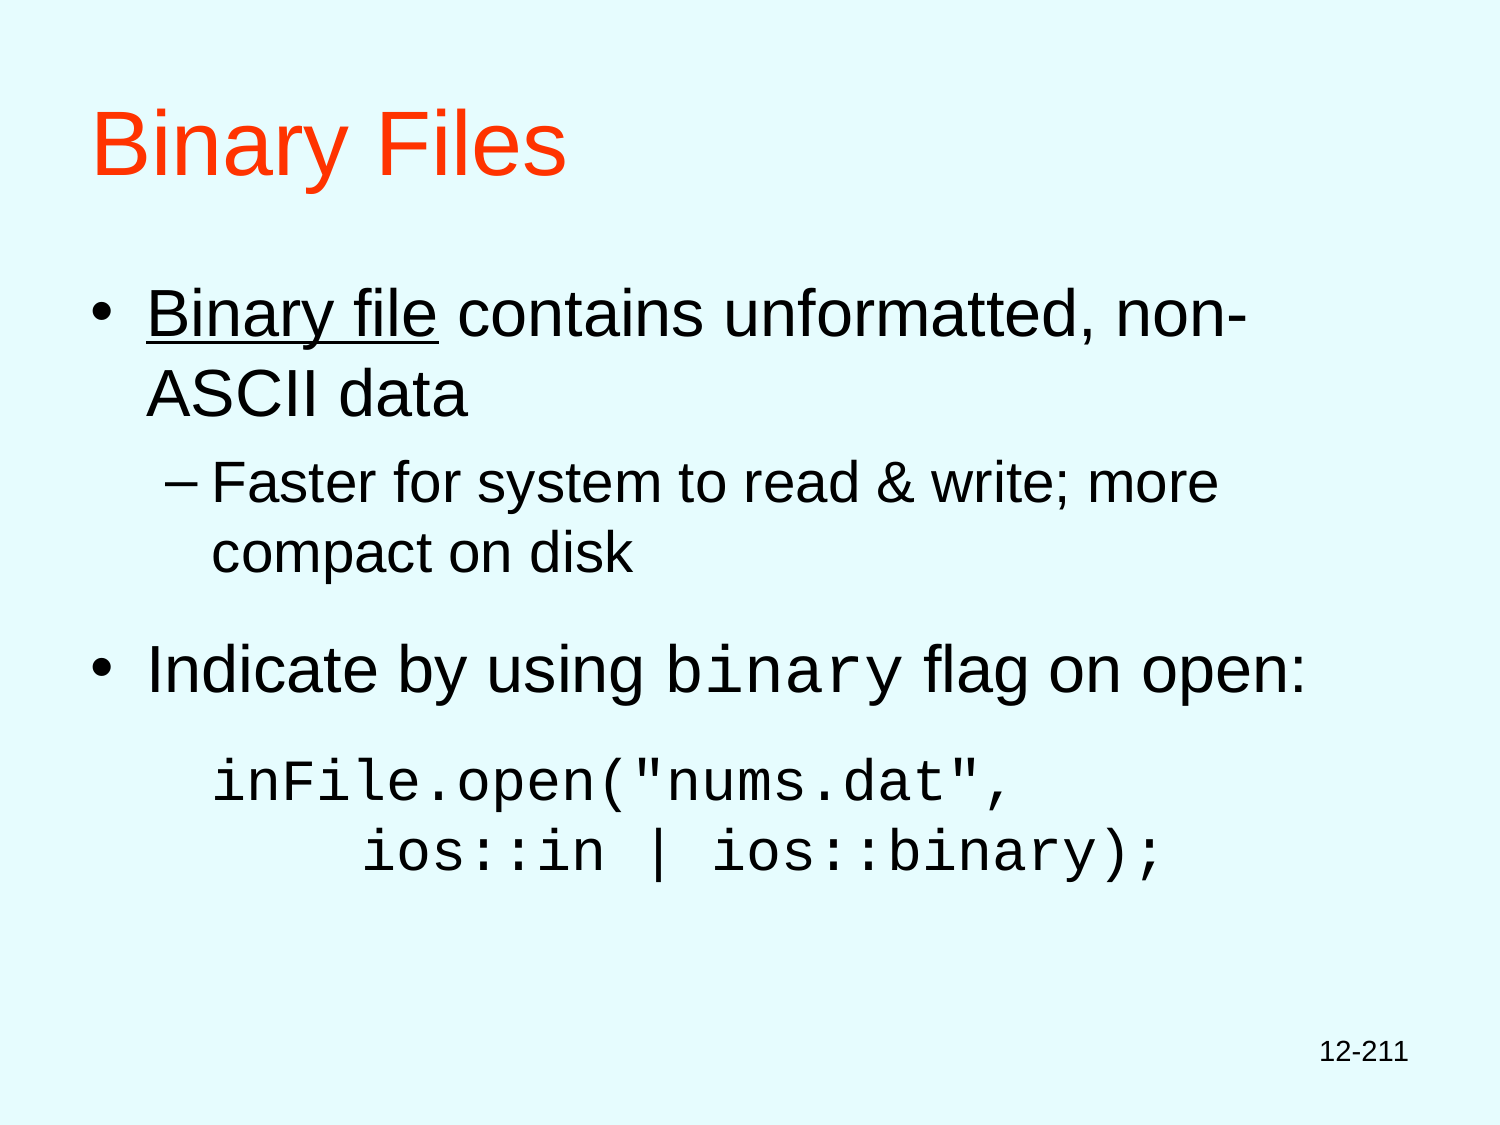

# Binary Files
Binary file contains unformatted, non-ASCII data
Faster for system to read & write; more compact on disk
Indicate by using binary flag on open:
	inFile.open("nums.dat",
	ios::in | ios::binary);